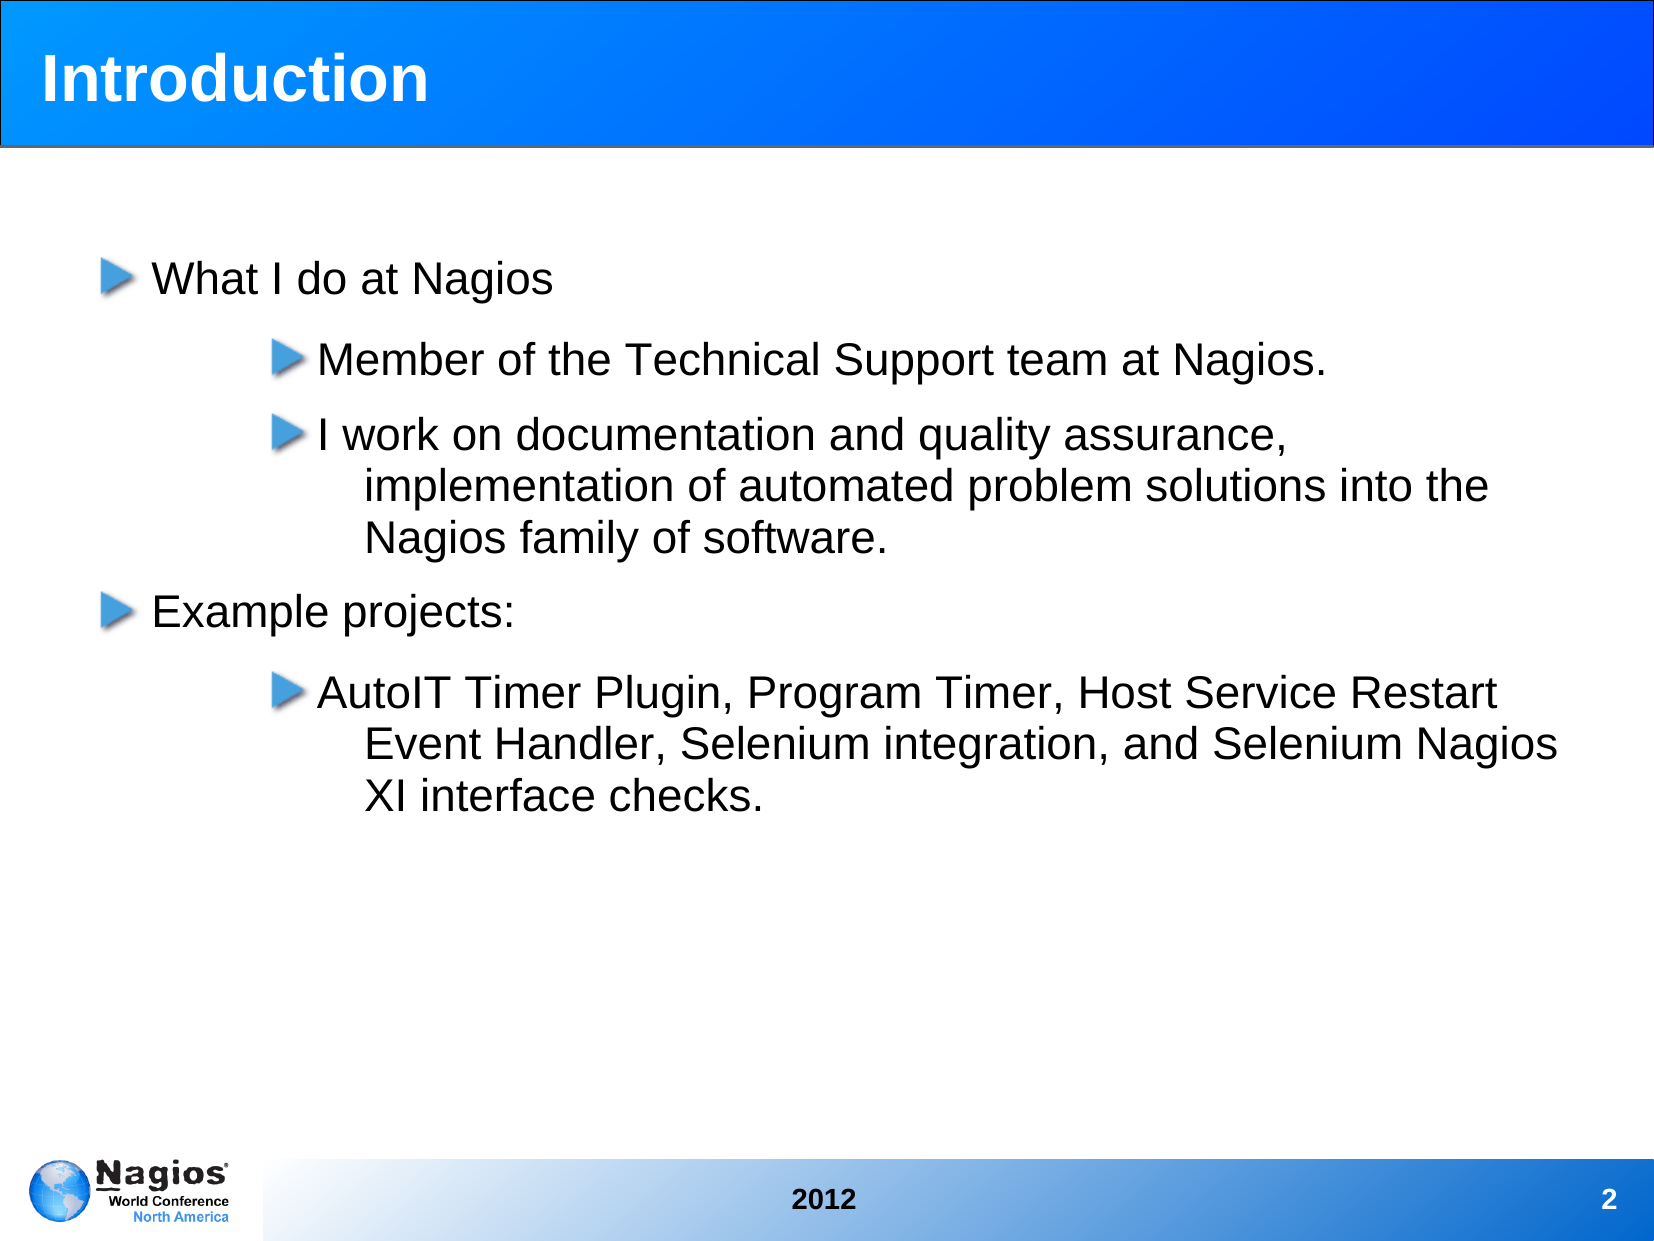

# Introduction
What I do at Nagios
Member of the Technical Support team at Nagios.
I work on documentation and quality assurance, implementation of automated problem solutions into the Nagios family of software.
Example projects:
AutoIT Timer Plugin, Program Timer, Host Service Restart Event Handler, Selenium integration, and Selenium Nagios XI interface checks.
2011
2